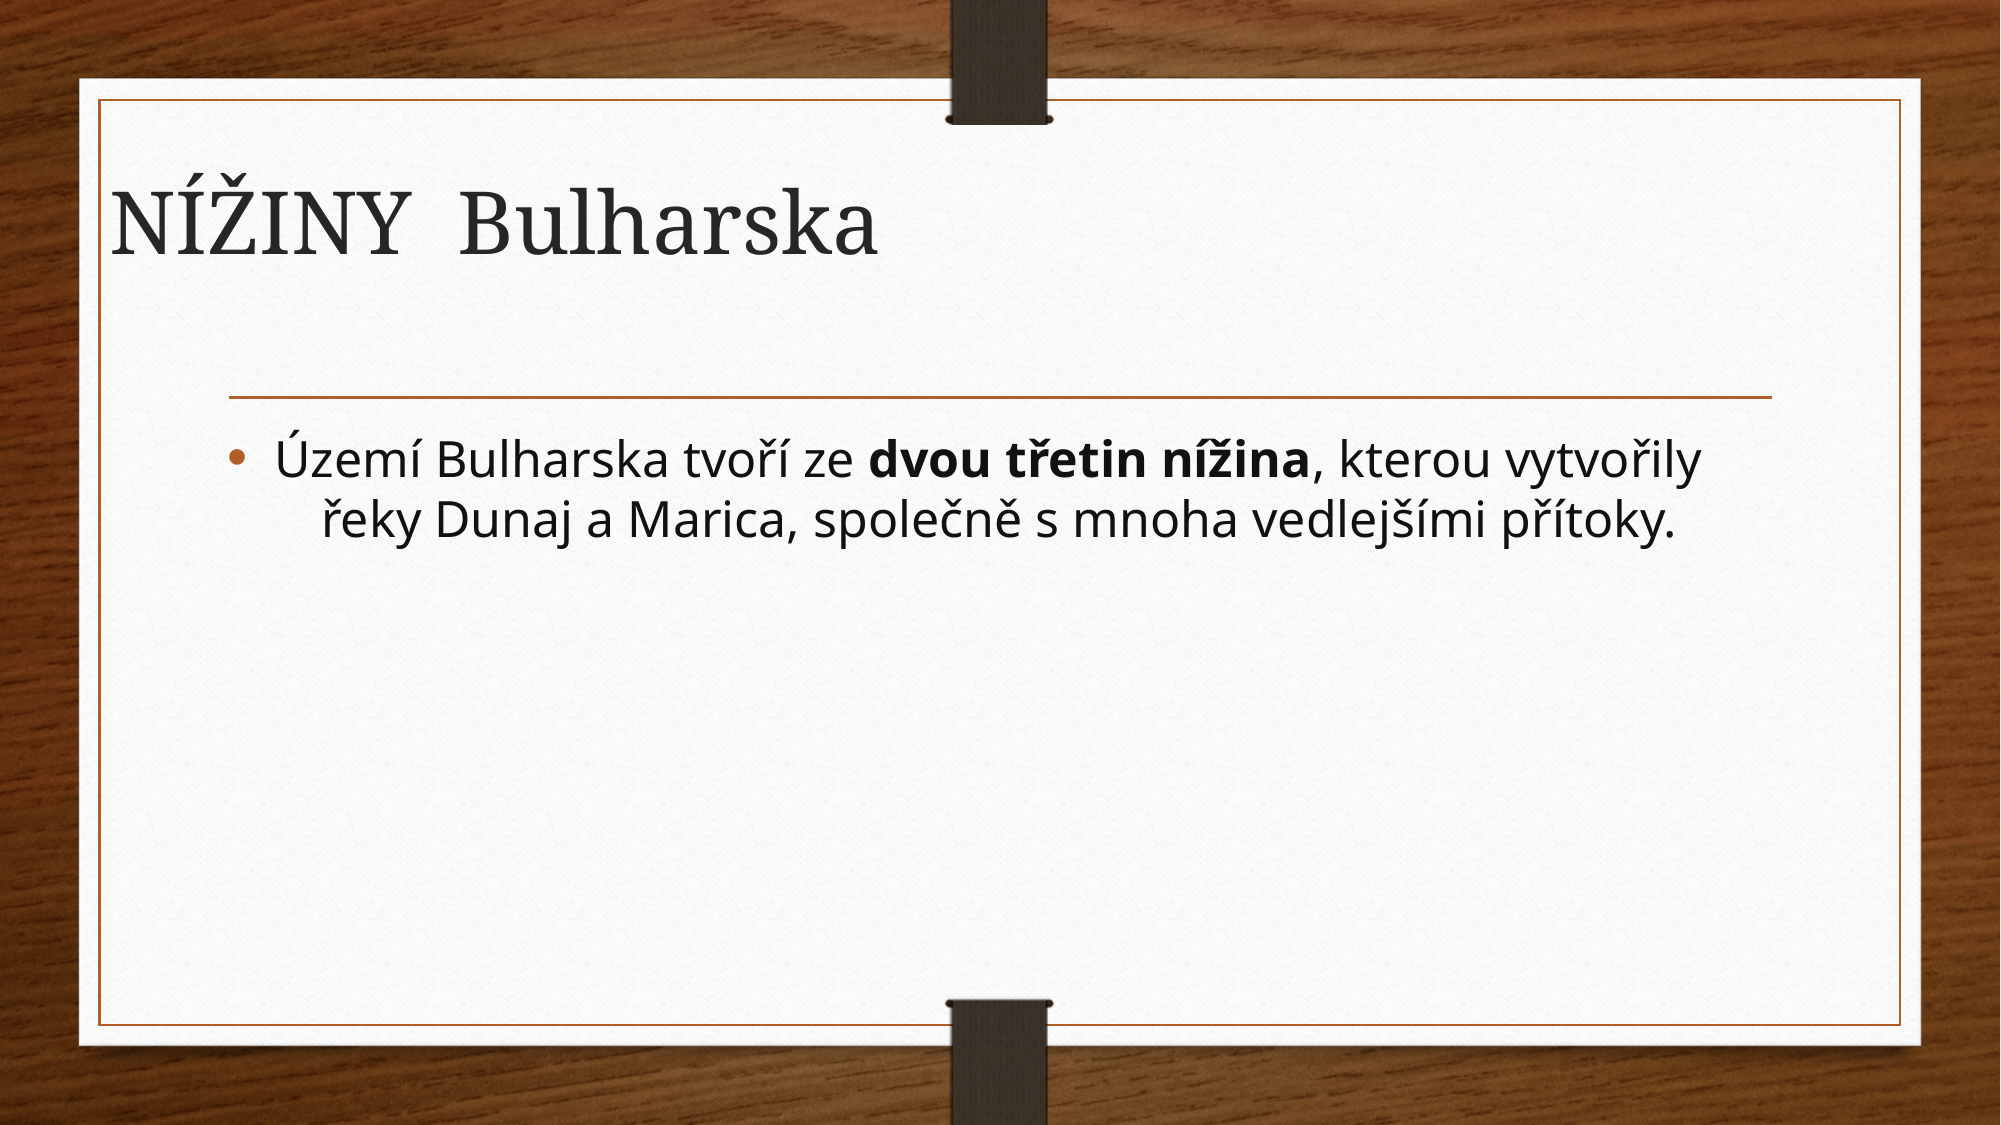

# NÍŽINY Bulharska
Území Bulharska tvoří ze dvou třetin nížina, kterou vytvořily řeky Dunaj a Marica, společně s mnoha vedlejšími přítoky.